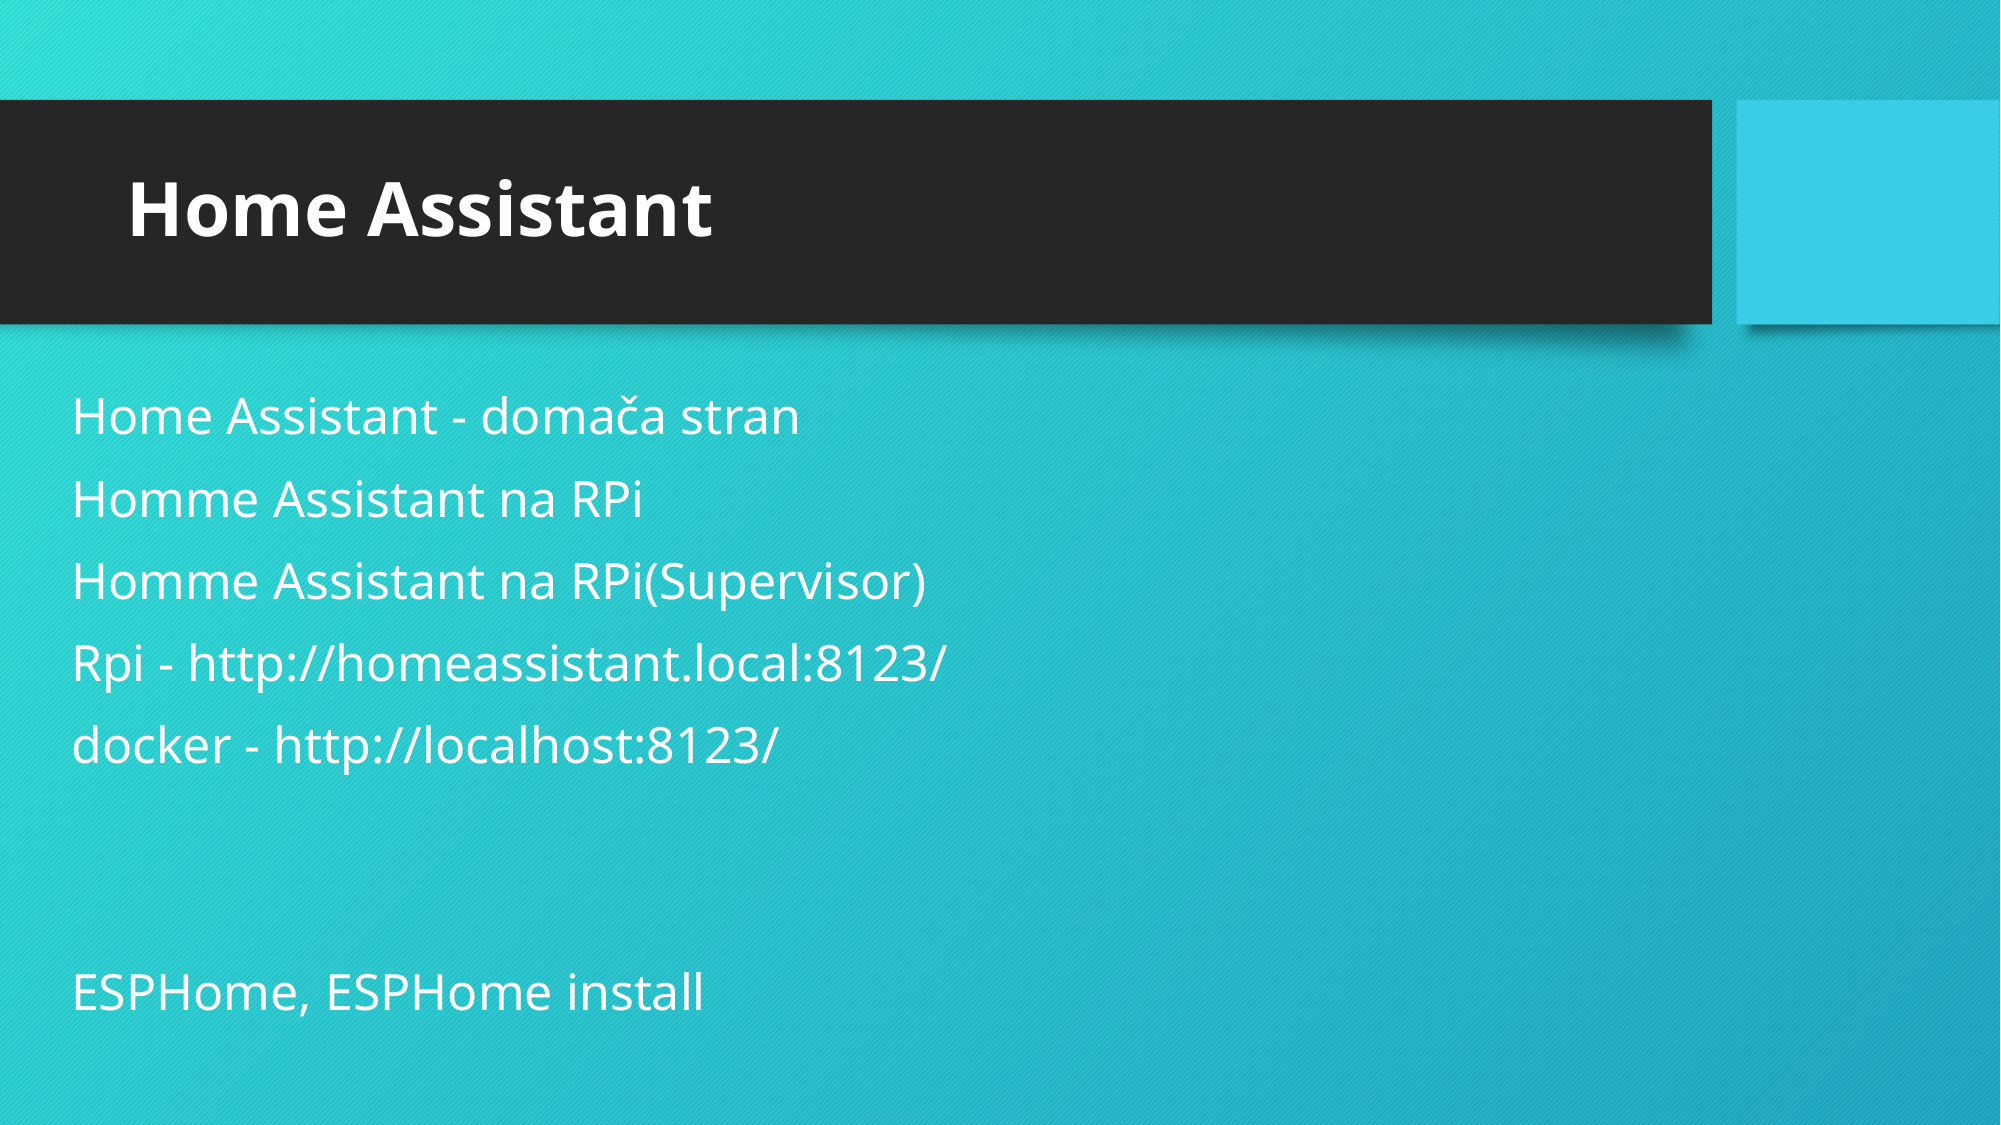

# Home Assistant
Home Assistant - domača stran
Homme Assistant na RPi
Homme Assistant na RPi(Supervisor)
Rpi - http://homeassistant.local:8123/
docker - http://localhost:8123/
ESPHome, ESPHome install